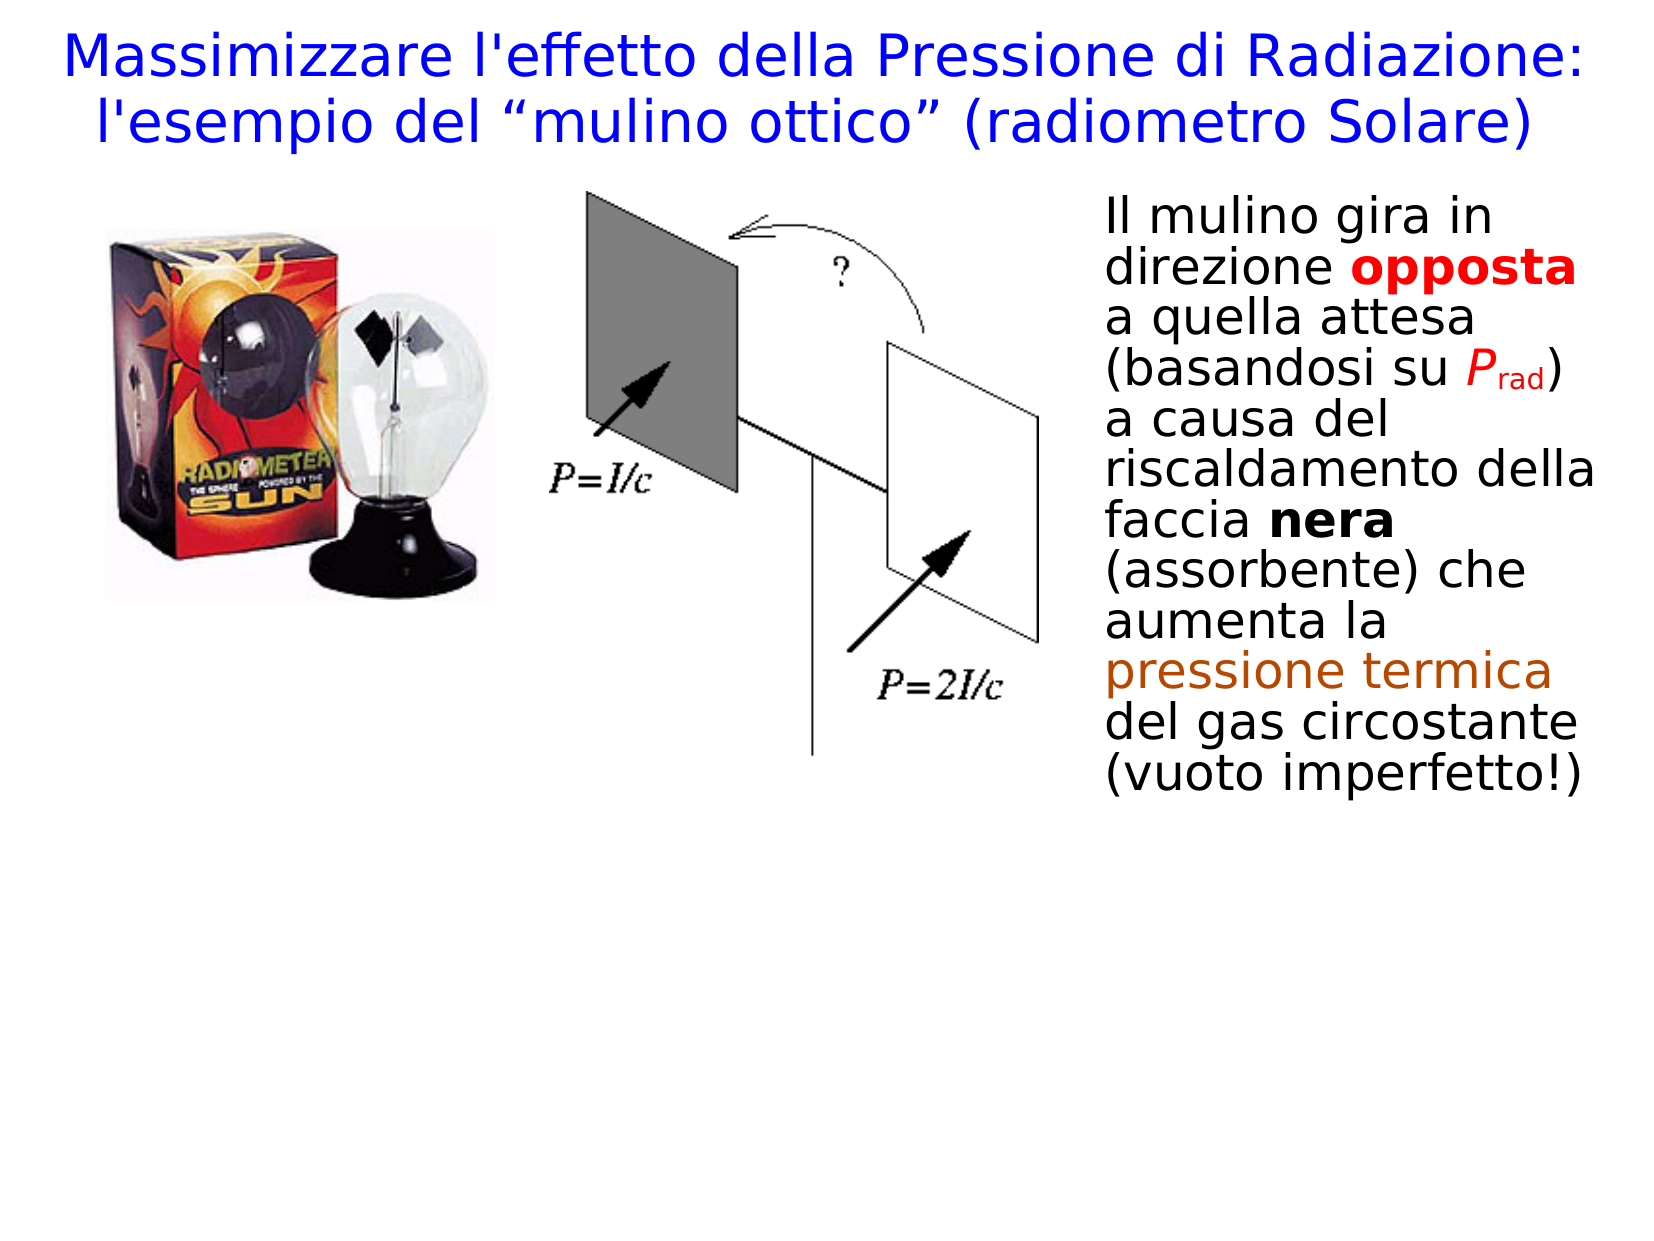

Massimizzare l'effetto della Pressione di Radiazione:
l'esempio del “mulino ottico” (radiometro Solare)
Il mulino gira in
direzione opposta
a quella attesa
(basandosi su Prad)
a causa del
riscaldamento della
faccia nera
(assorbente) che
aumenta la
pressione termica
del gas circostante
(vuoto imperfetto!)